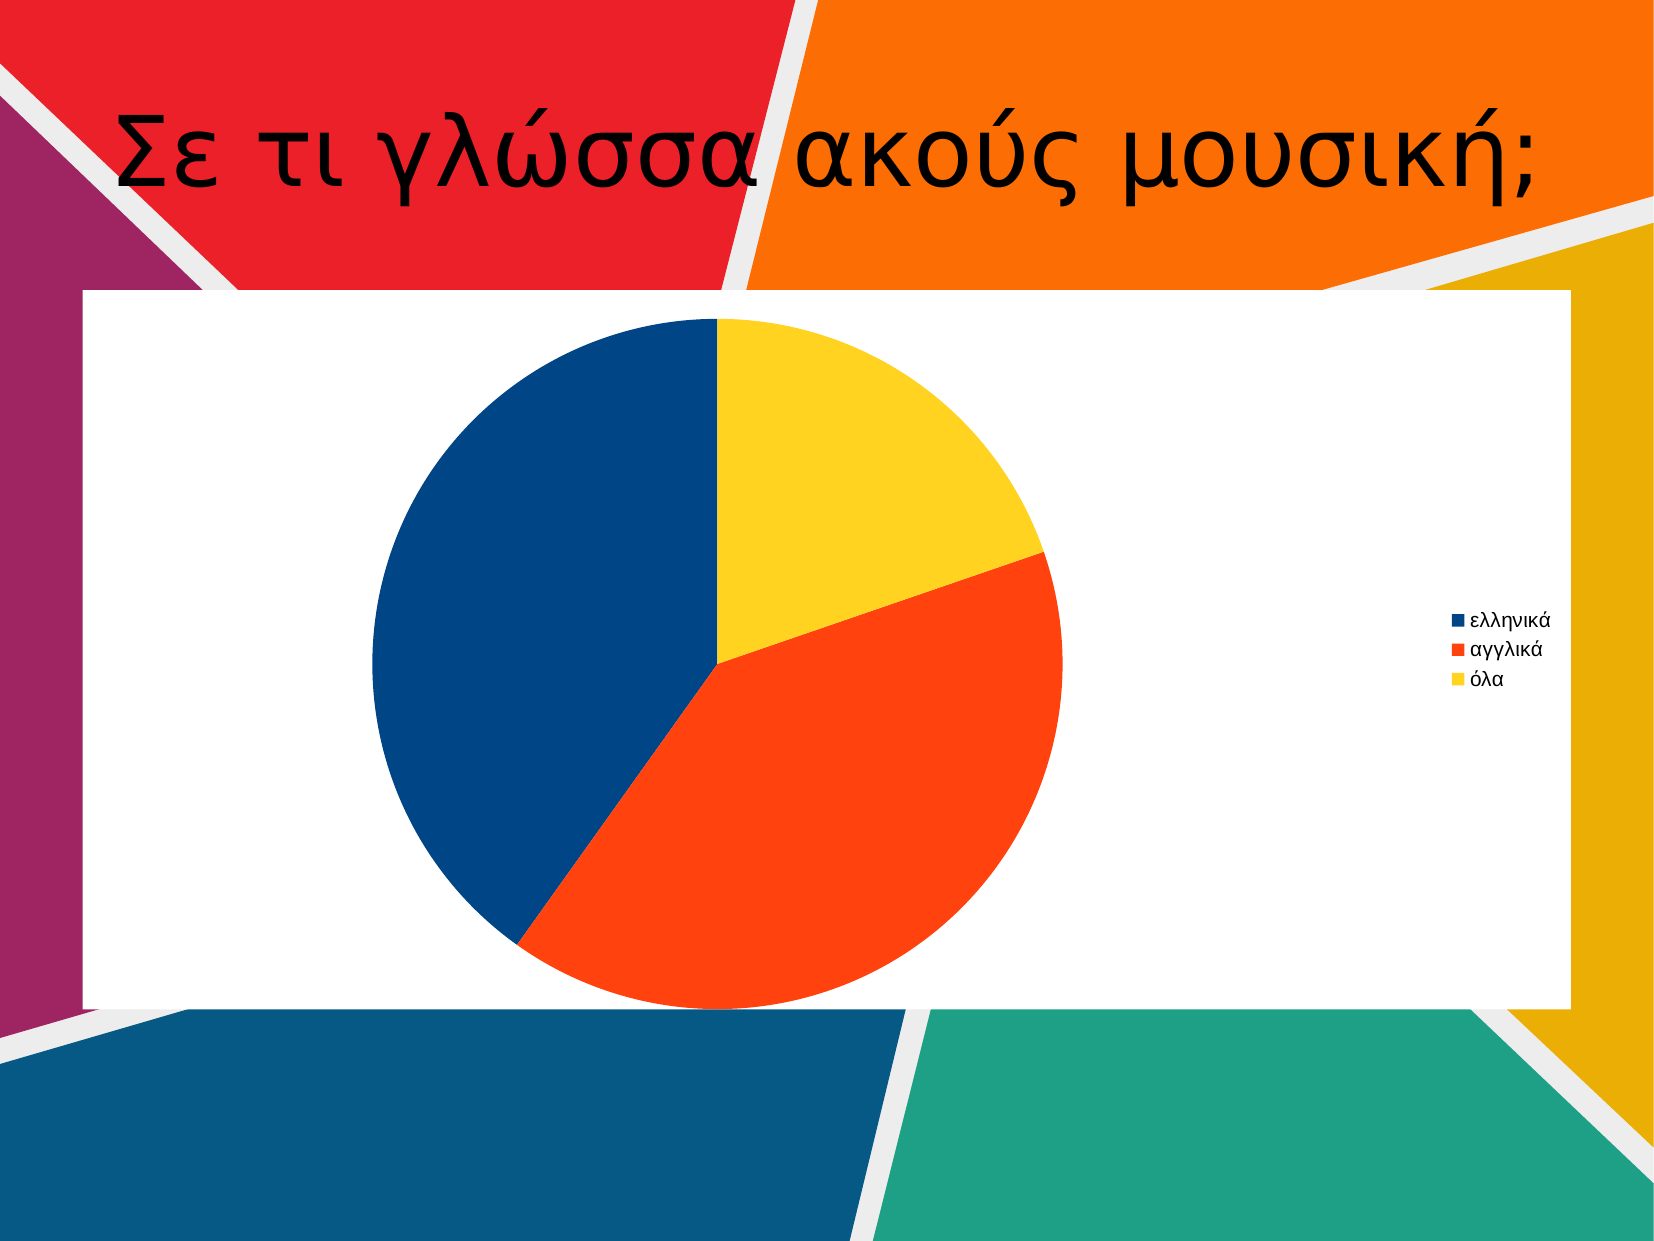

# Σε τι γλώσσα ακούς μουσική;
### Chart
| Category | Column N |
|---|---|
| ελληνικά | 59.0 |
| αγγλικά | 59.0 |
| όλα | 29.0 |